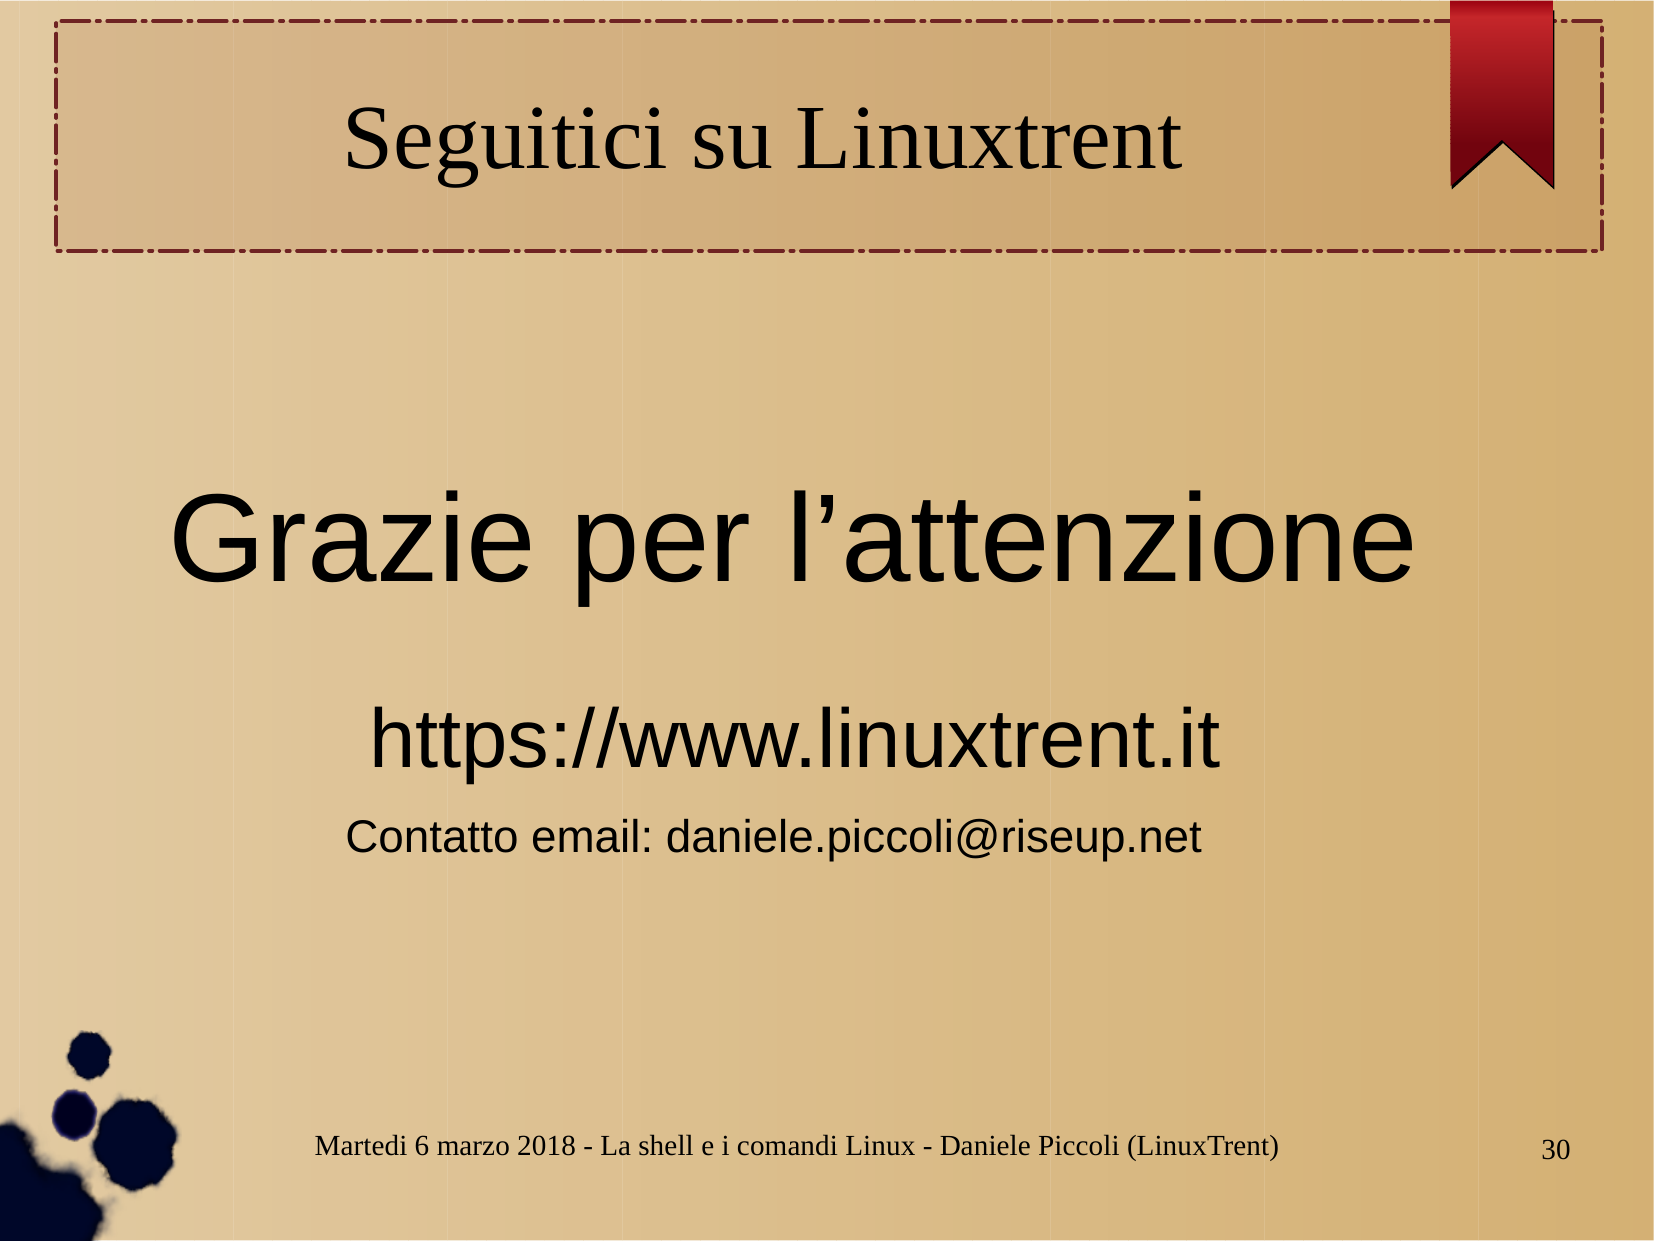

# Seguitici su Linuxtrent
Grazie per l’attenzione
https://www.linuxtrent.it
Contatto email: daniele.piccoli@riseup.net
Martedi 6 marzo 2018 - La shell e i comandi Linux - Daniele Piccoli (LinuxTrent)
30